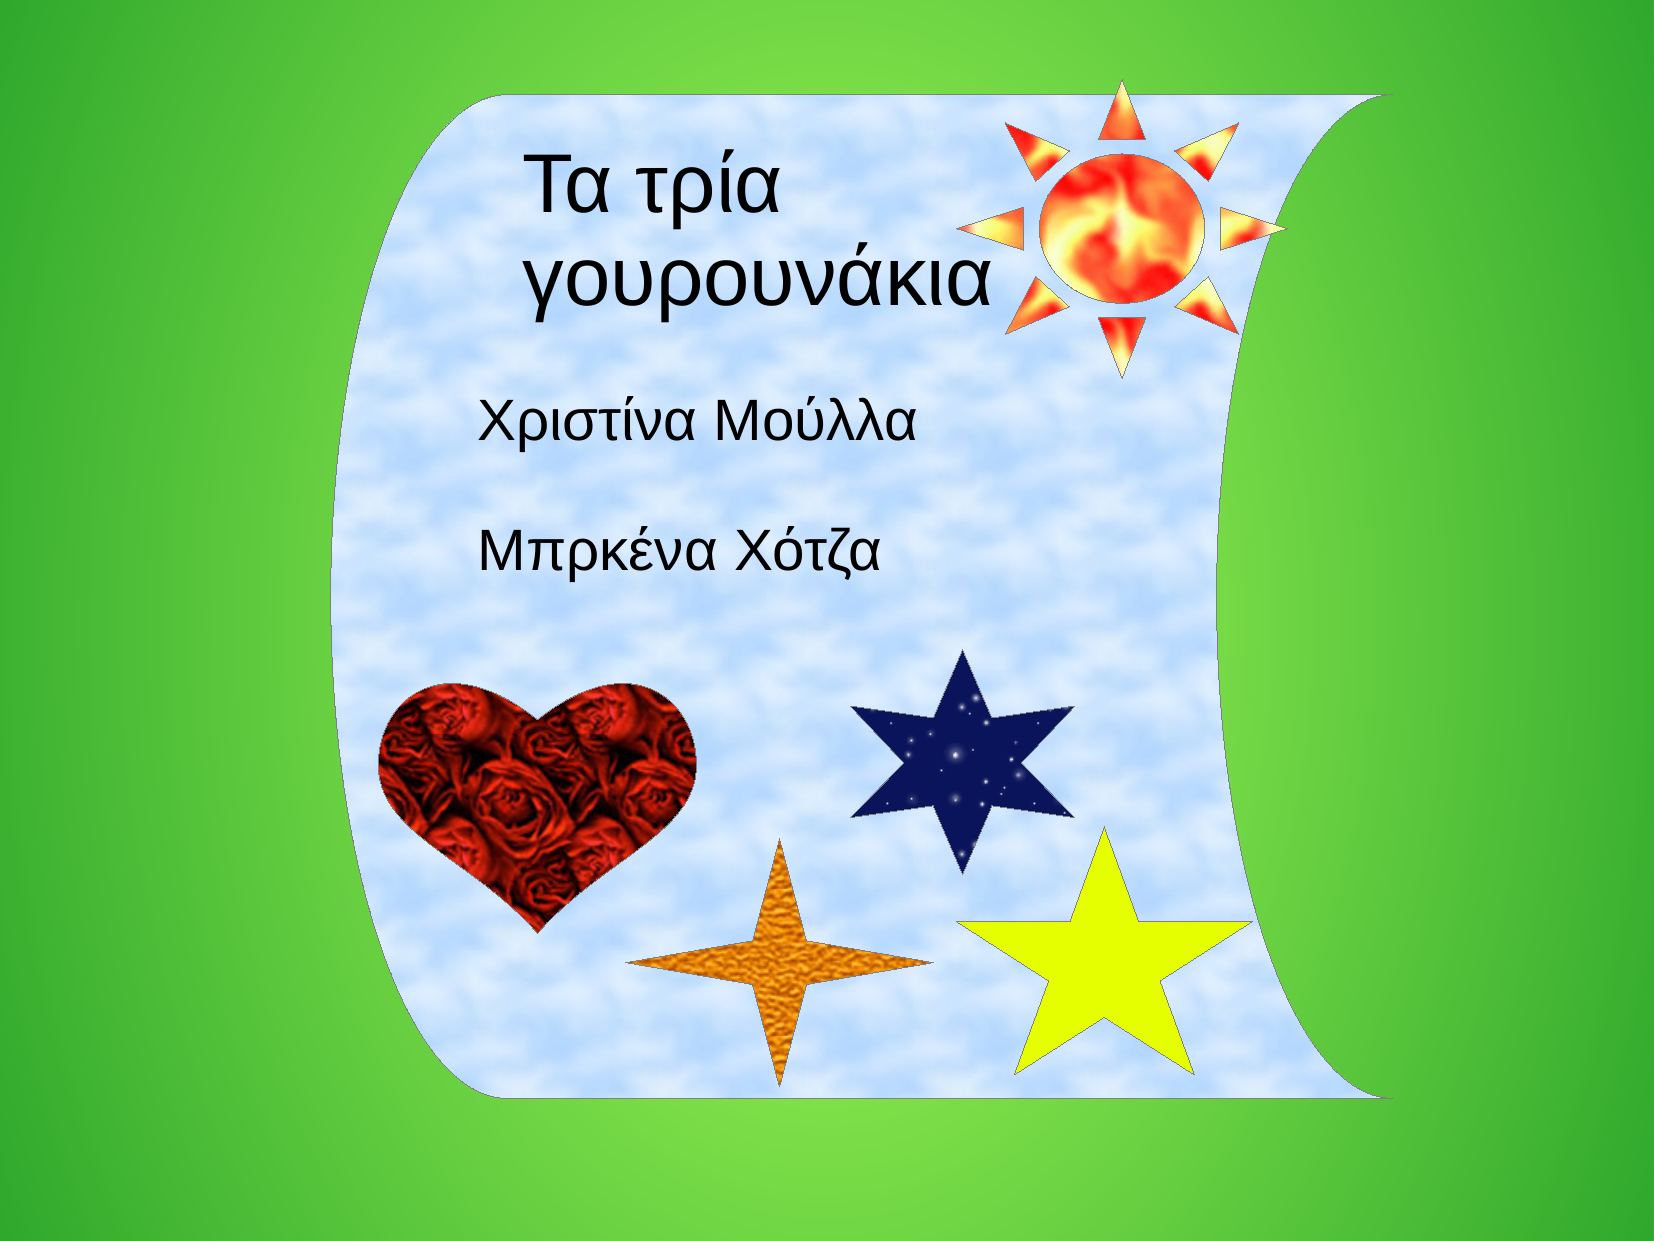

Τα τρία γουρουνάκια
Χριστίνα Μούλλα
Μπρκένα Χότζα